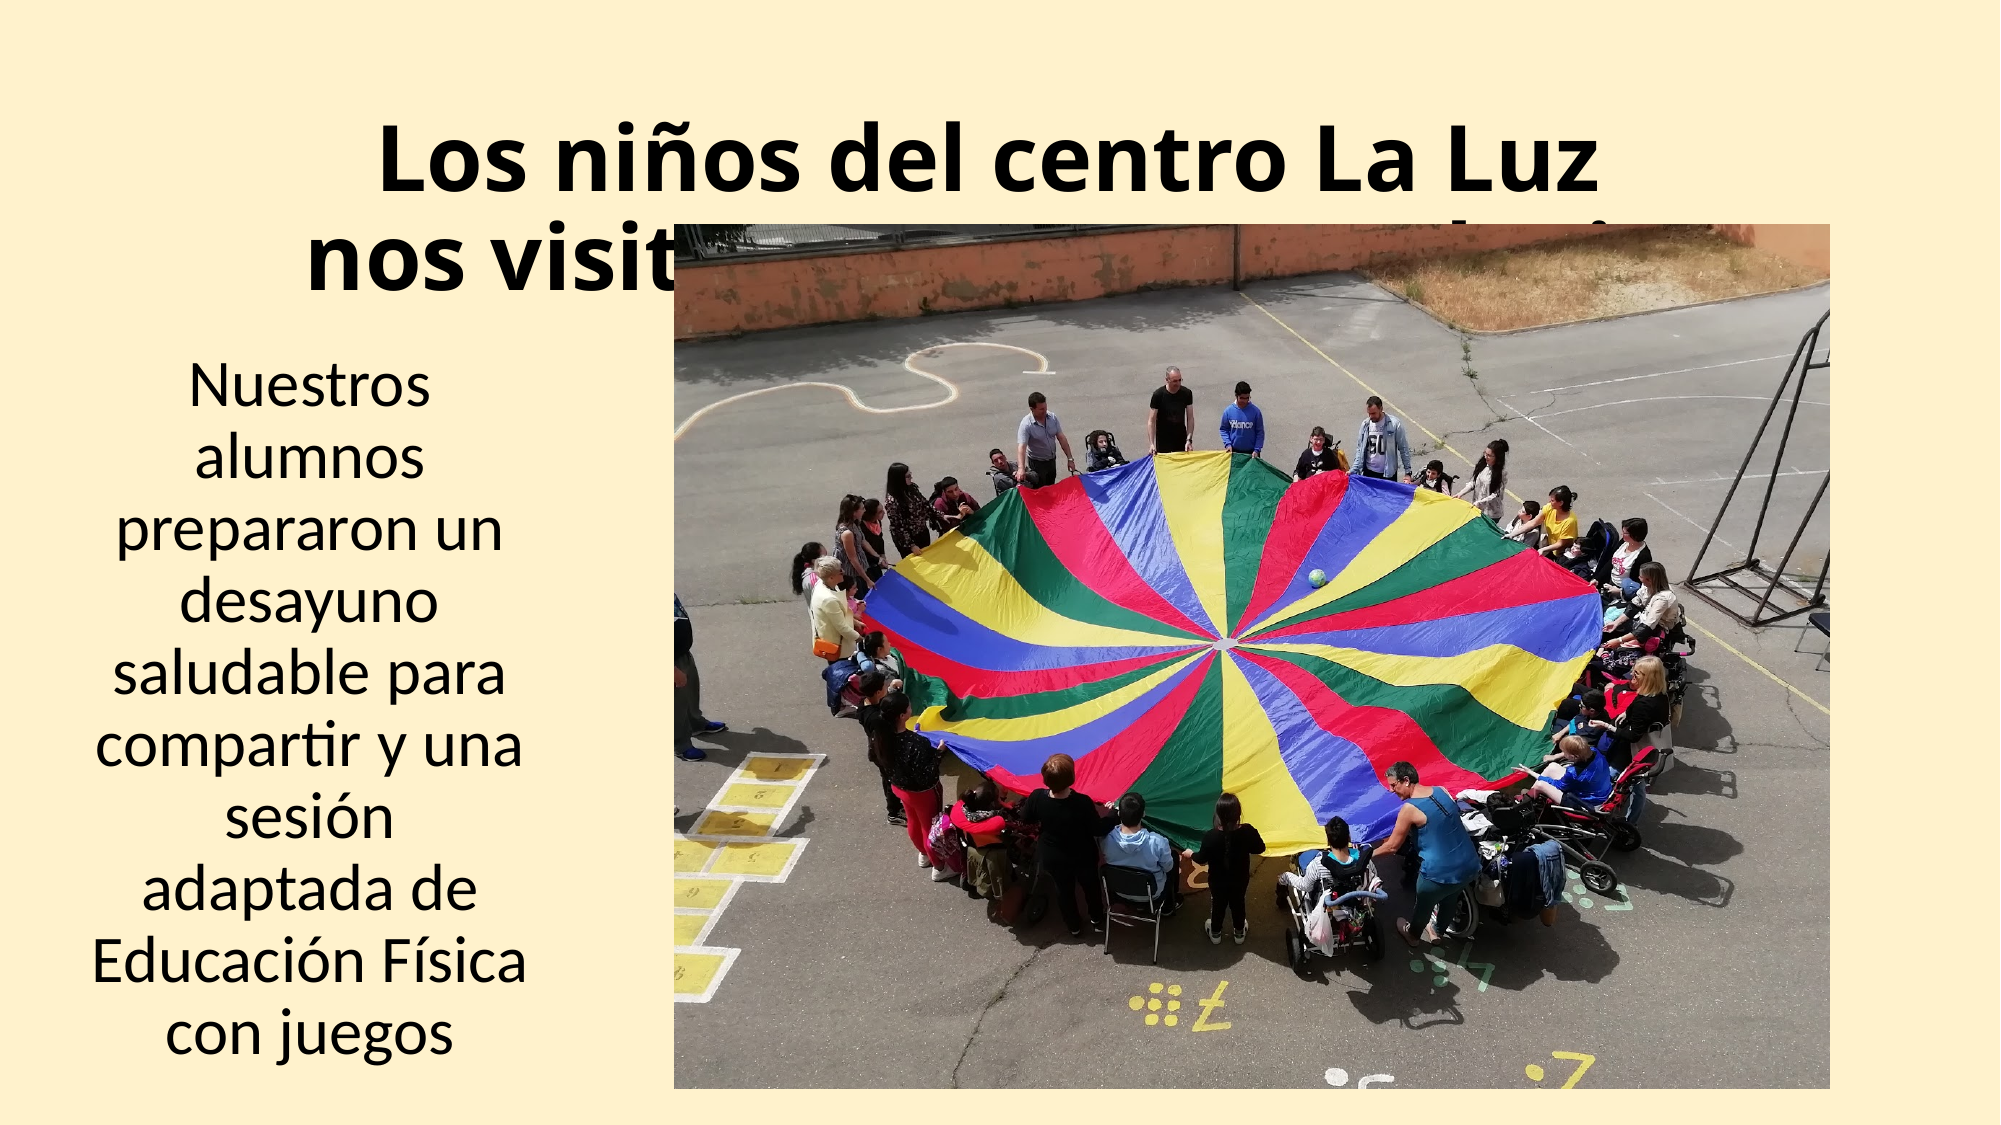

# Los niños del centro La Luz  nos visitan en nuestro colegio
Nuestros alumnos prepararon un desayuno saludable para compartir y una sesión adaptada de Educación Física con juegos